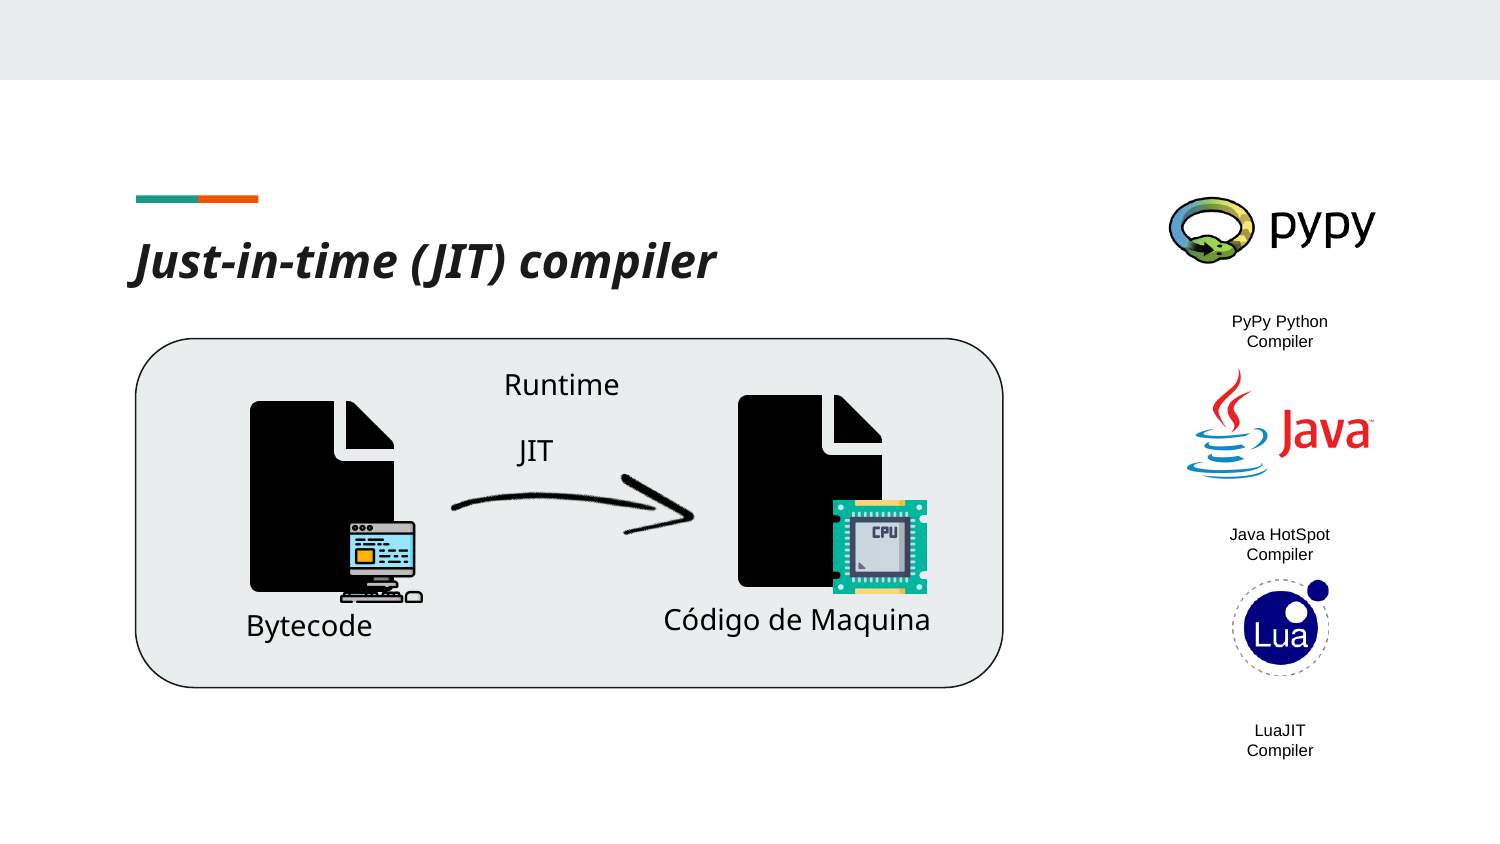

# Just-in-time (JIT) compiler
PyPy Python Compiler
Runtime
Código de Maquina
Bytecode
JIT
Java HotSpot Compiler
LuaJIT Compiler